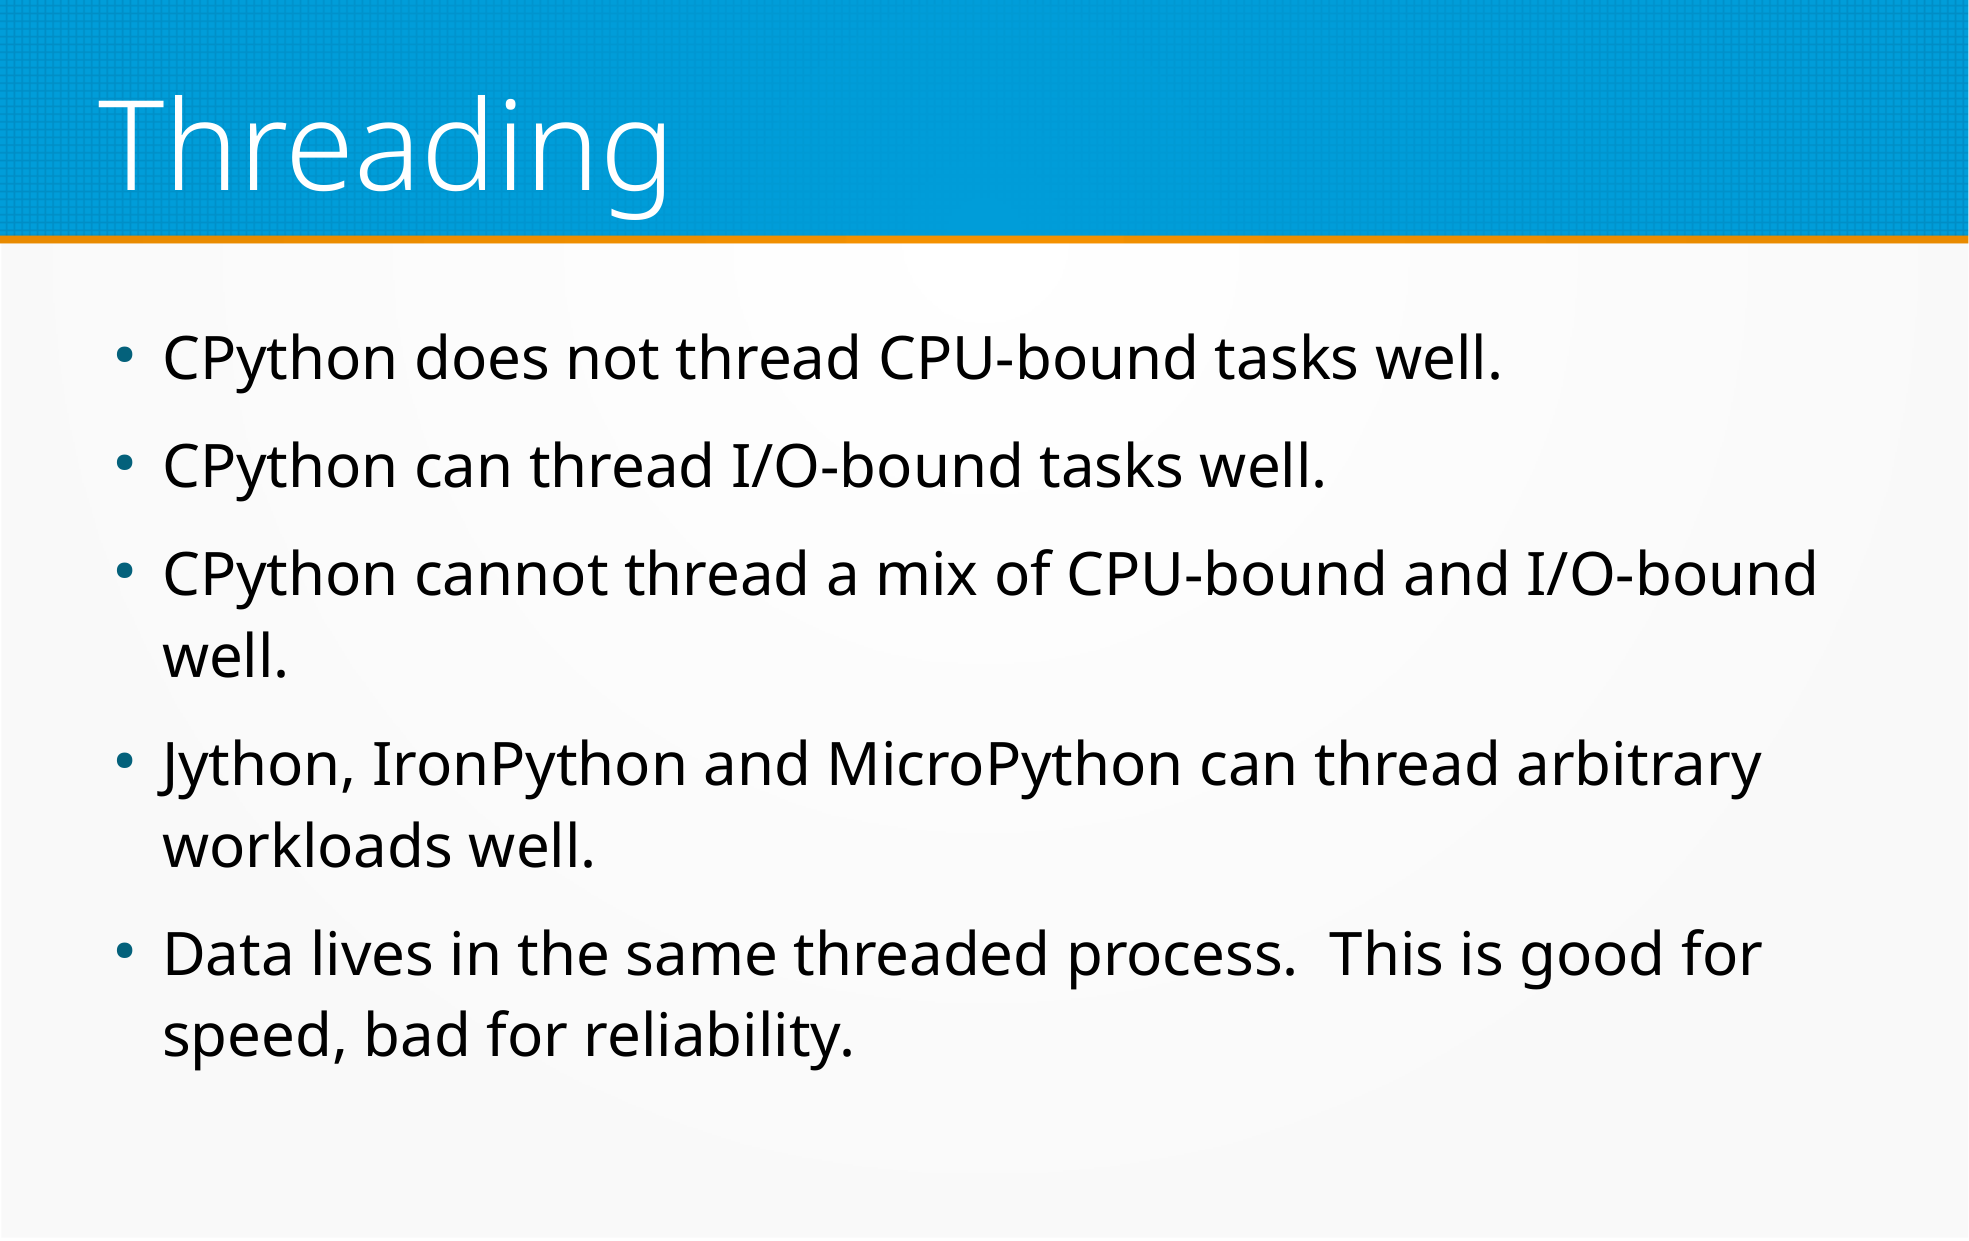

# Threading
CPython does not thread CPU-bound tasks well.
CPython can thread I/O-bound tasks well.
CPython cannot thread a mix of CPU-bound and I/O-bound well.
Jython, IronPython and MicroPython can thread arbitrary workloads well.
Data lives in the same threaded process. This is good for speed, bad for reliability.